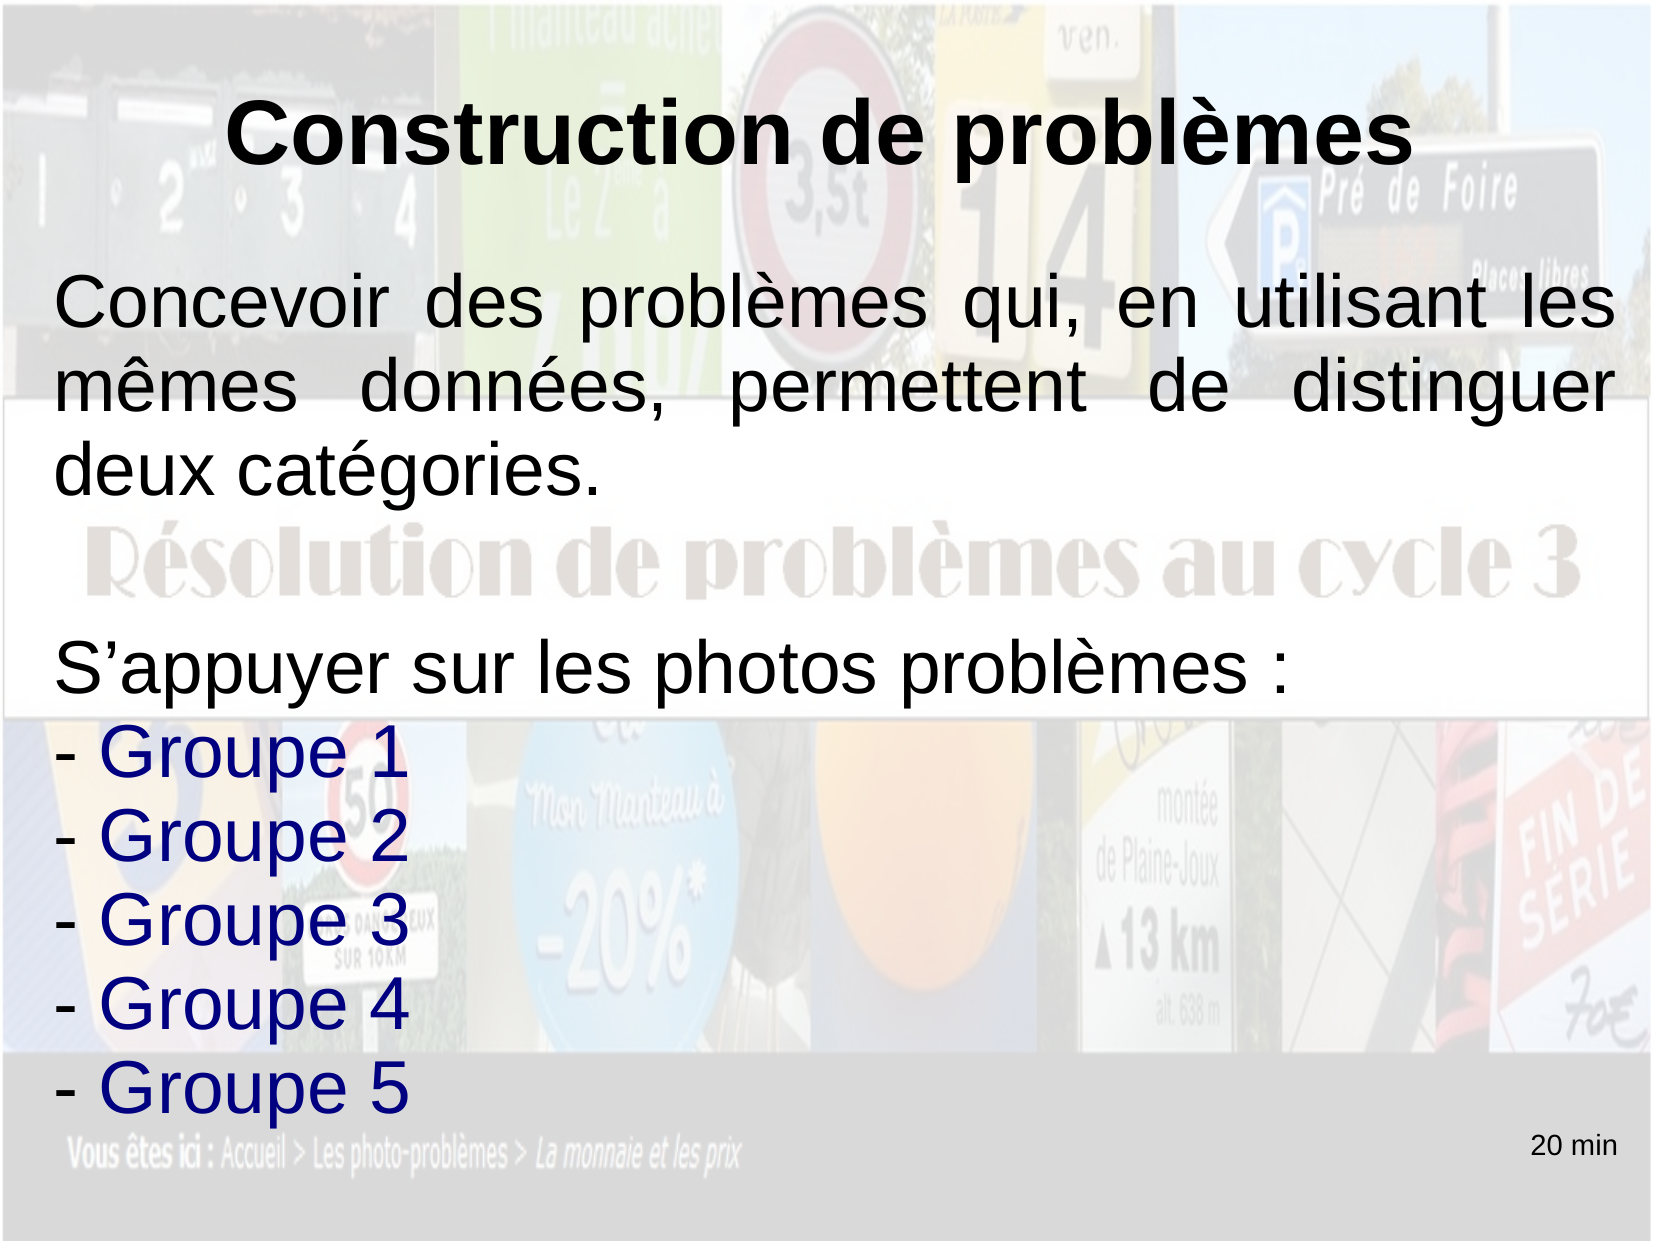

# Construction de problèmes
Concevoir des problèmes qui, en utilisant les mêmes données, permettent de distinguer deux catégories.
S’appuyer sur les photos problèmes :
- Groupe 1
- Groupe 2
- Groupe 3
- Groupe 4
- Groupe 5
20 min